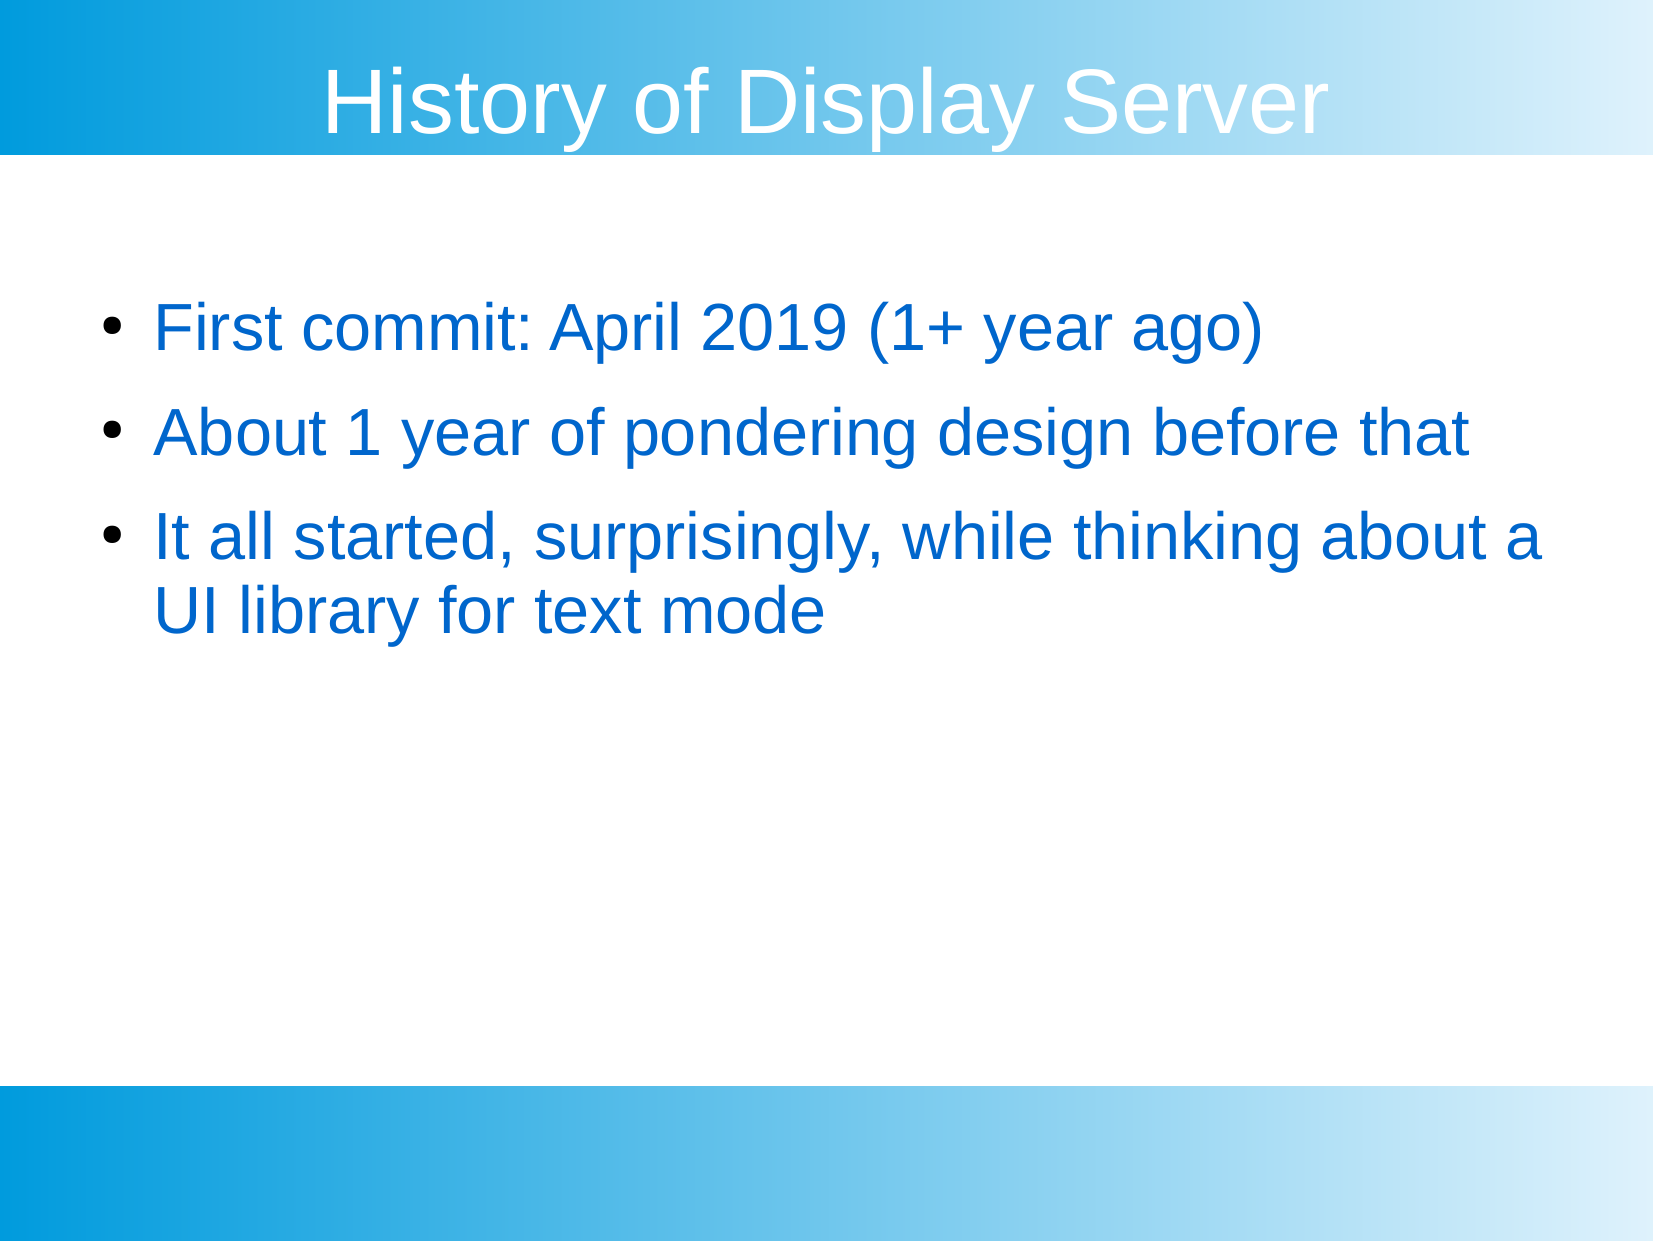

# History of Display Server
First commit: April 2019 (1+ year ago)
About 1 year of pondering design before that
It all started, surprisingly, while thinking about a UI library for text mode